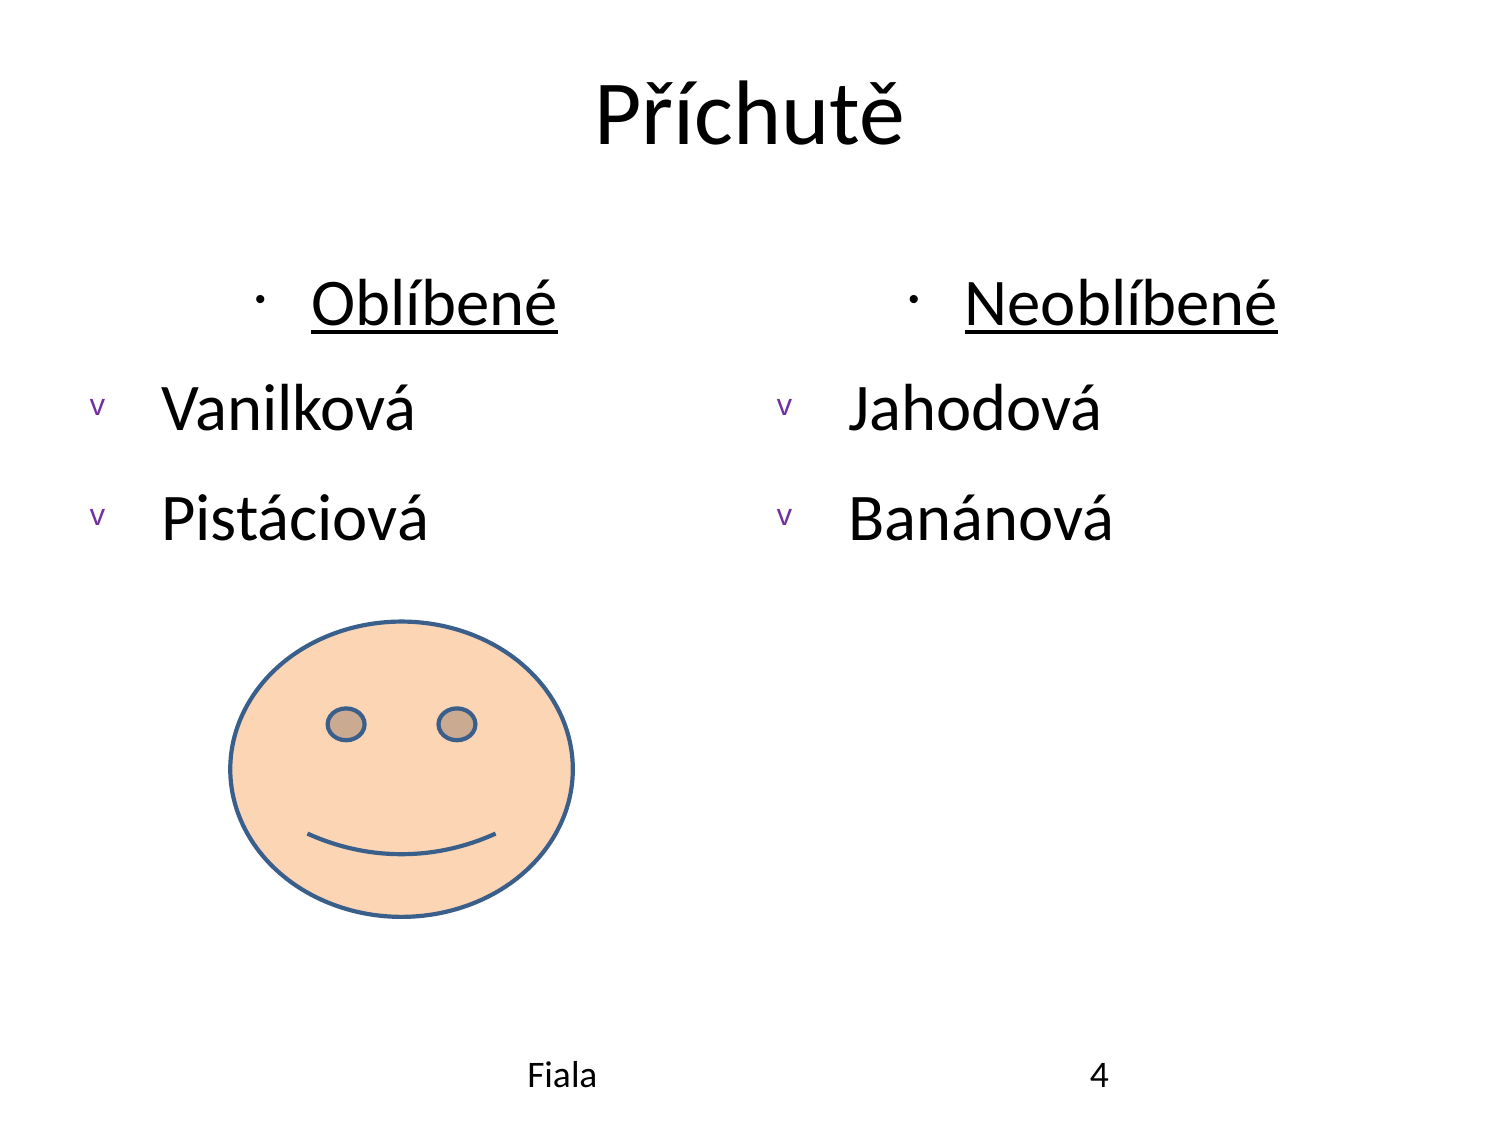

# Příchutě
Oblíbené
Neoblíbené
 Vanilková
 Pistáciová
 Jahodová
 Banánová
Fiala